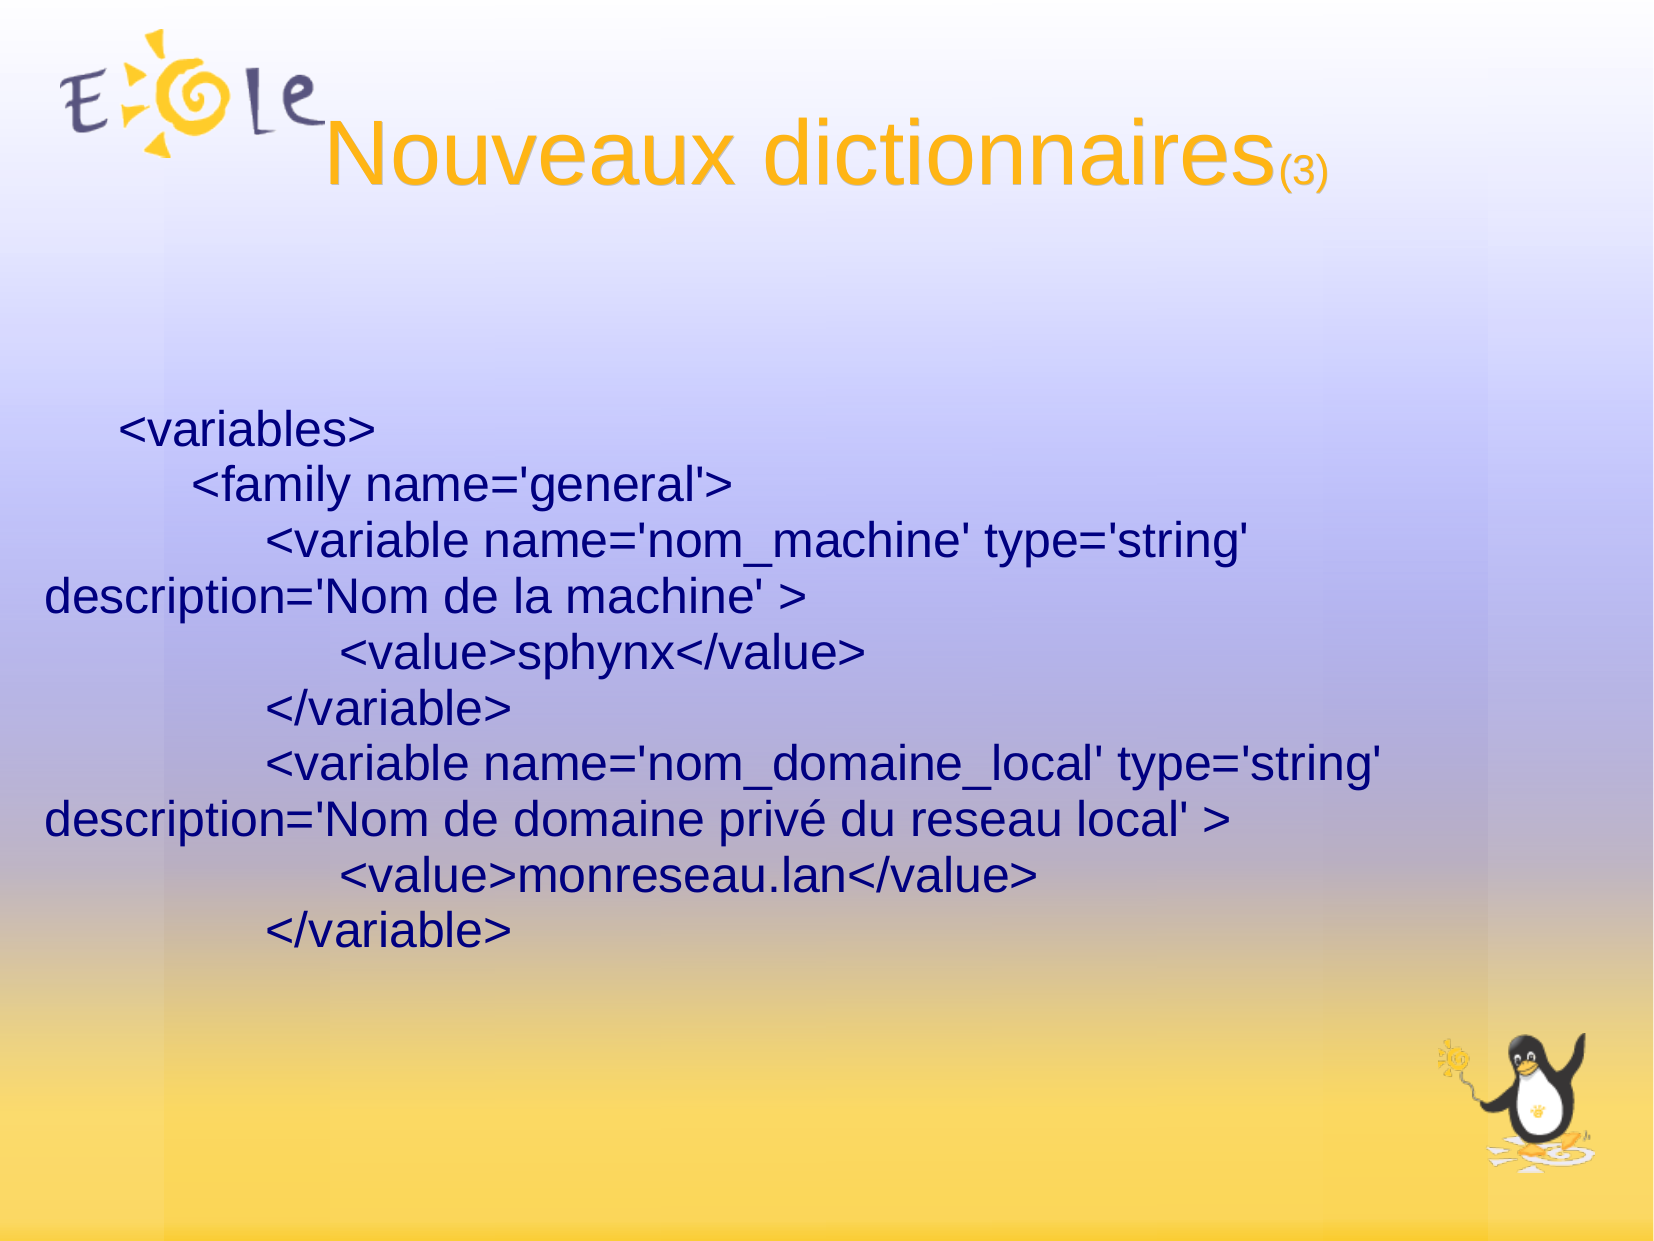

# Nouveaux dictionnaires(3)
	<variables>
		<family name='general'>
			<variable name='nom_machine' type='string' description='Nom de la machine' >
				<value>sphynx</value>
			</variable>
			<variable name='nom_domaine_local' type='string' description='Nom de domaine privé du reseau local' >
				<value>monreseau.lan</value>
			</variable>